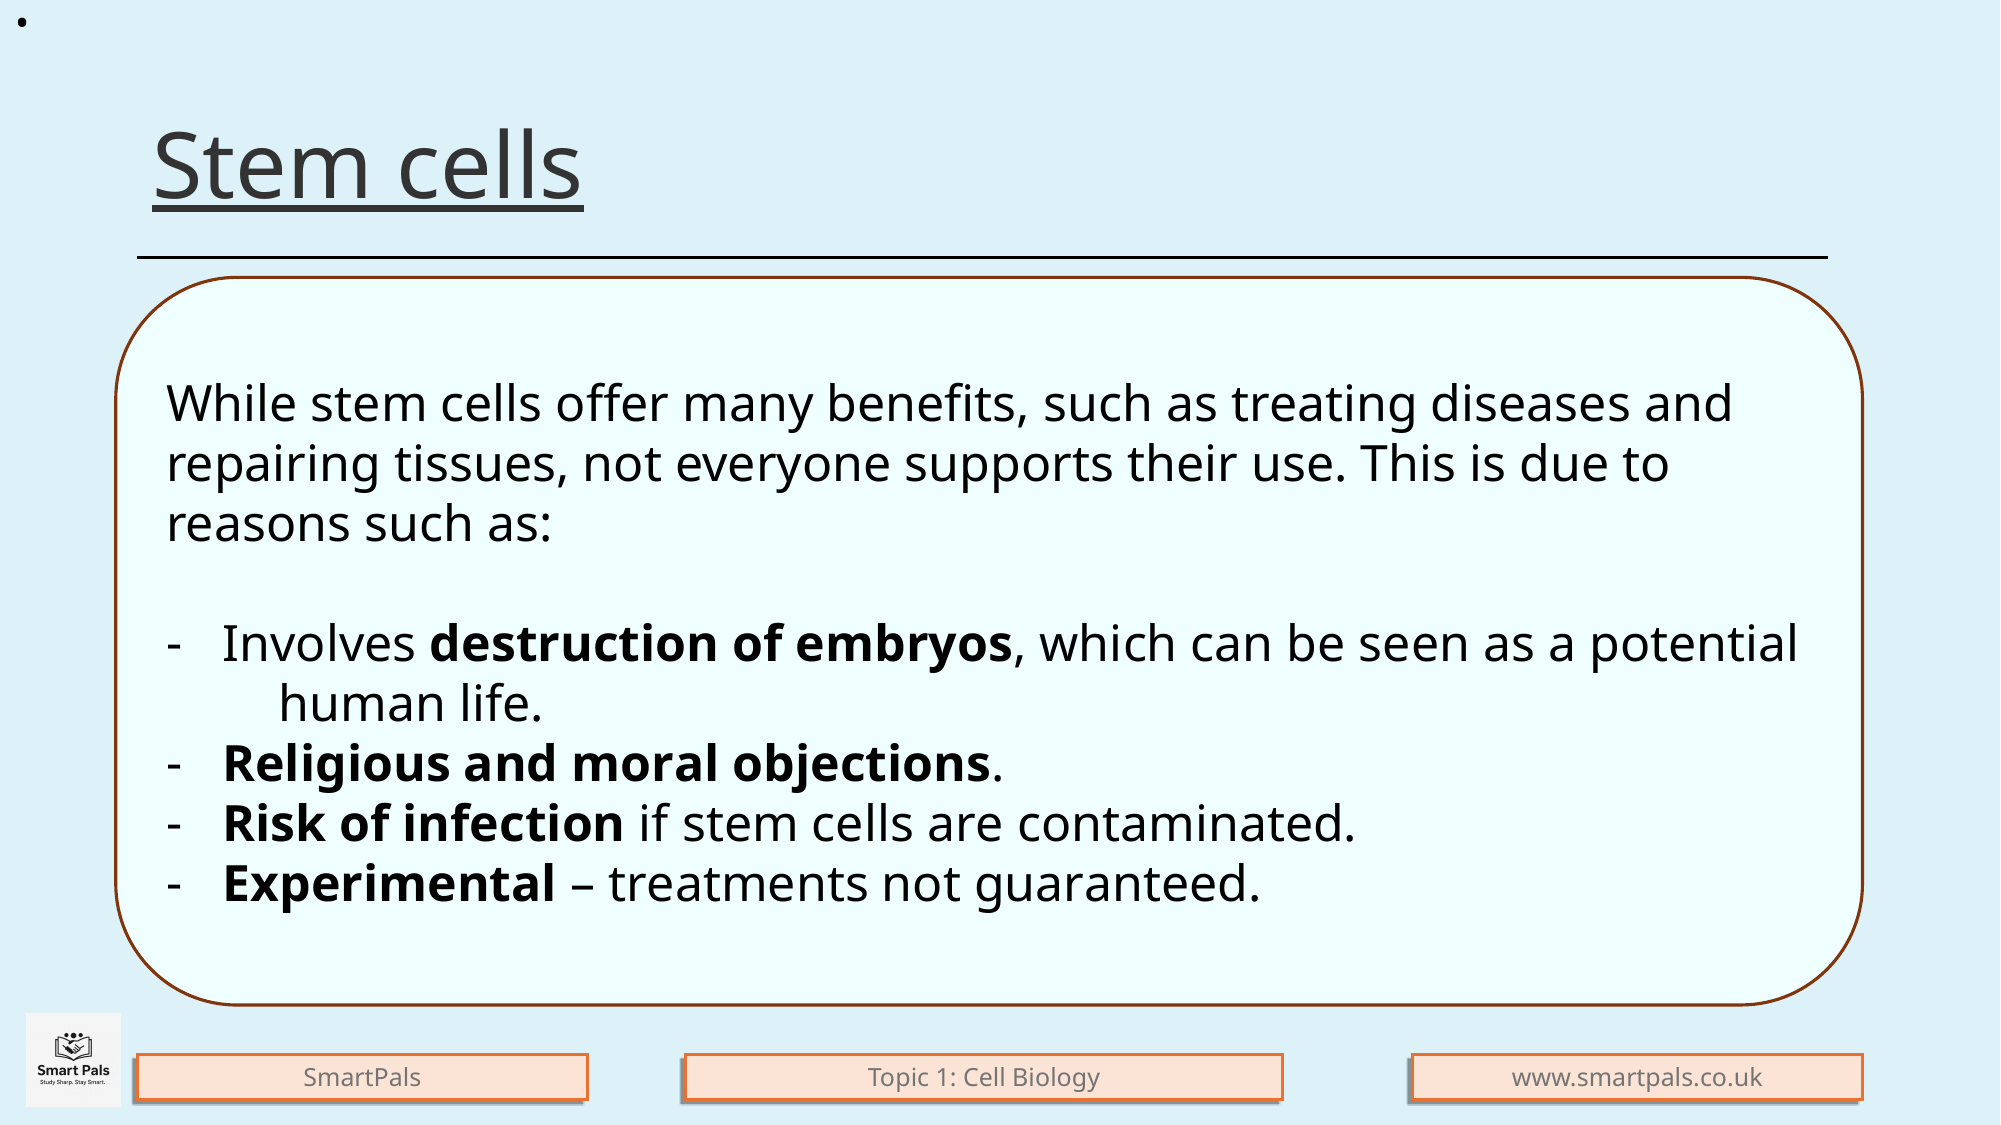

"Therapeutic cloning = NO rejection! Same DNA = happy immune system."
# Stem cells
While stem cells offer many benefits, such as treating diseases and repairing tissues, not everyone supports their use. This is due to reasons such as:
Involves destruction of embryos, which can be seen as a potential human life.
Religious and moral objections.
Risk of infection if stem cells are contaminated.
Experimental – treatments not guaranteed.